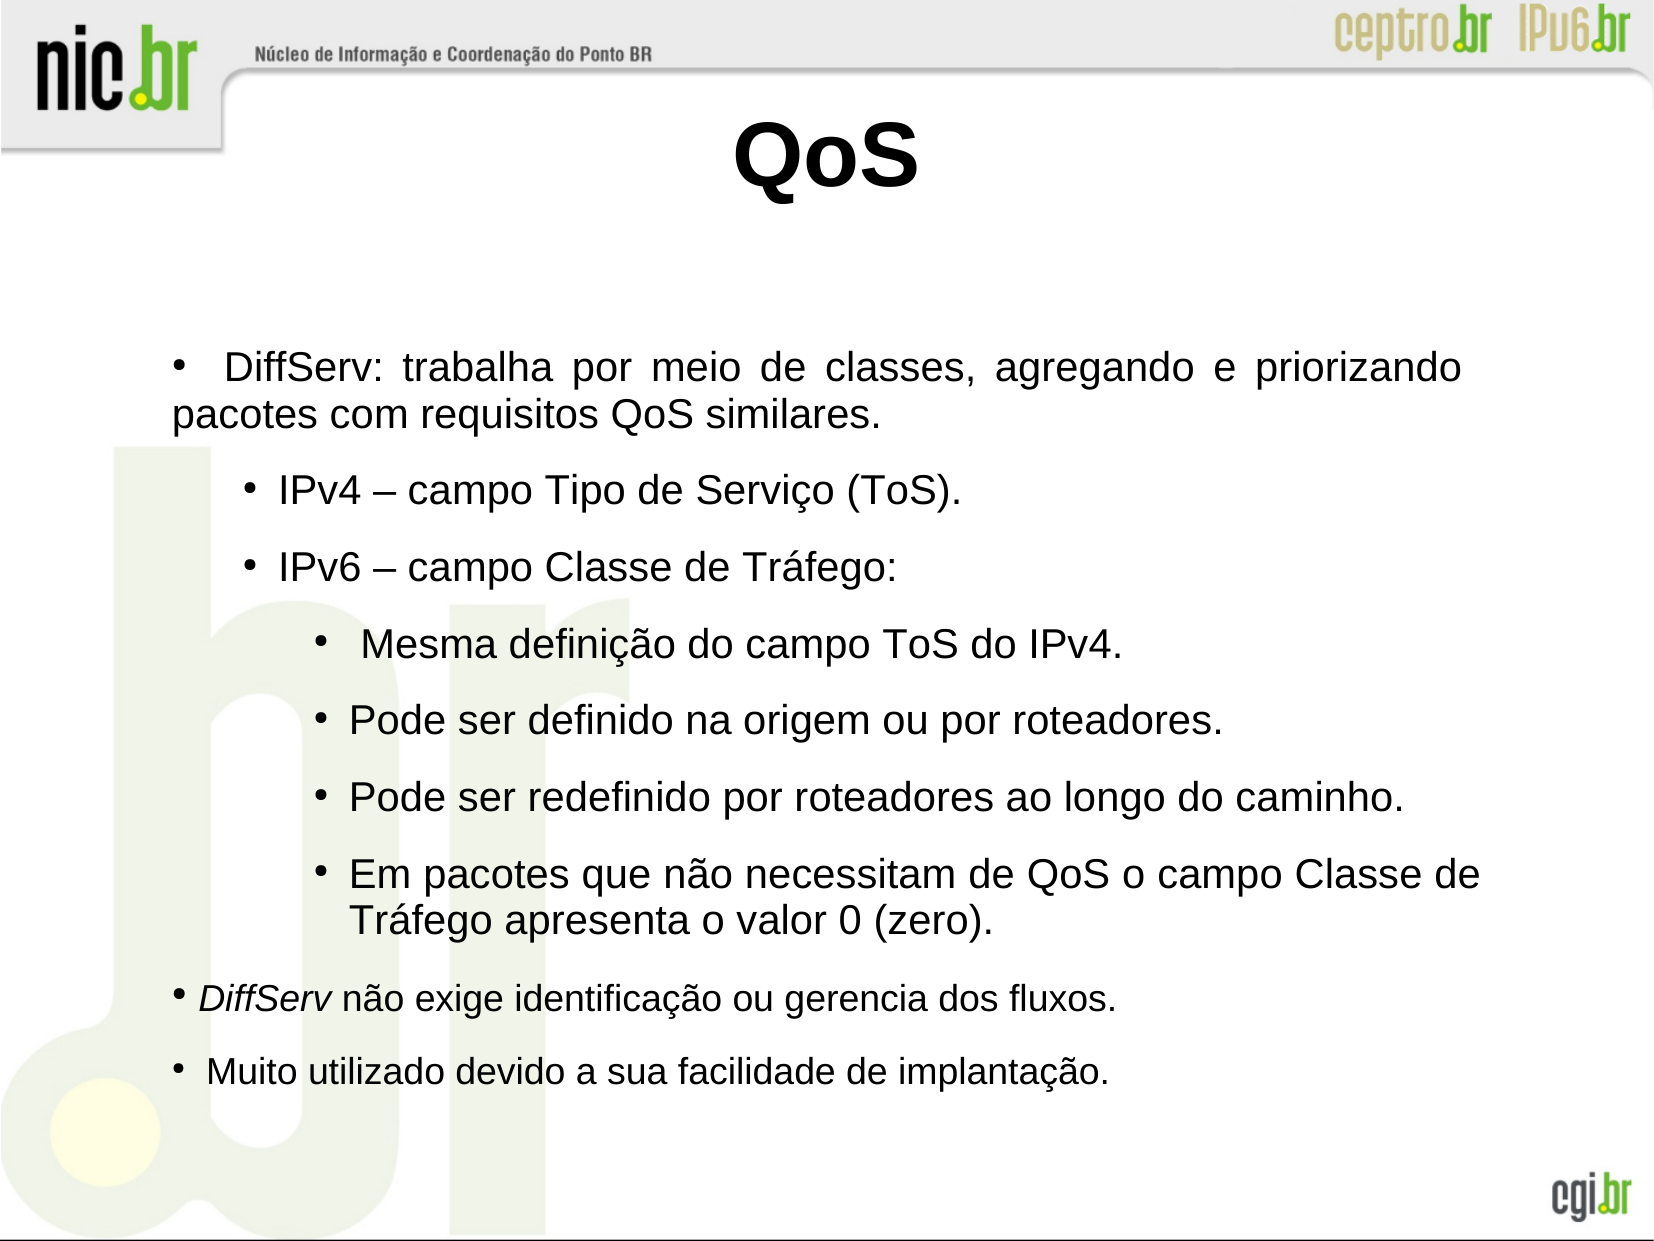

QoS
 DiffServ: trabalha por meio de classes, agregando e priorizando pacotes com requisitos QoS similares.
IPv4 – campo Tipo de Serviço (ToS).
IPv6 – campo Classe de Tráfego:
 Mesma definição do campo ToS do IPv4.
Pode ser definido na origem ou por roteadores.
Pode ser redefinido por roteadores ao longo do caminho.
Em pacotes que não necessitam de QoS o campo Classe de Tráfego apresenta o valor 0 (zero).
 DiffServ não exige identificação ou gerencia dos fluxos.
 Muito utilizado devido a sua facilidade de implantação.